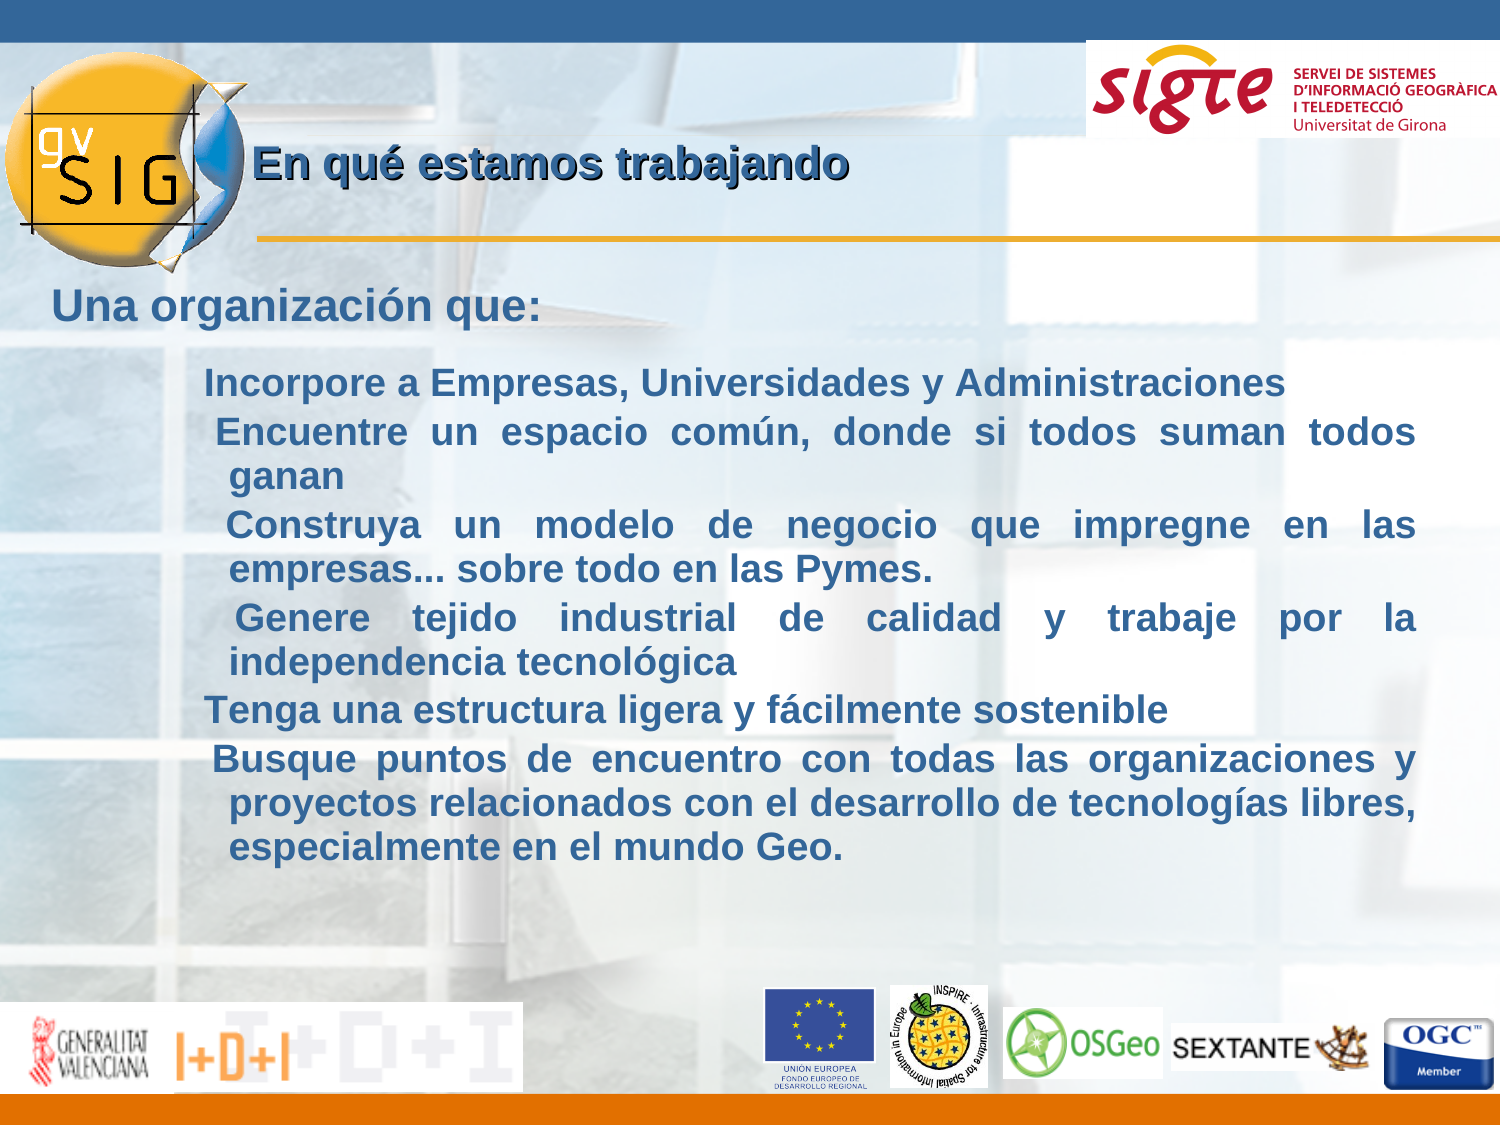

En qué estamos trabajando
# Una organización que:
 Incorpore a Empresas, Universidades y Administraciones
 Encuentre un espacio común, donde si todos suman todos ganan
 Construya un modelo de negocio que impregne en las empresas... sobre todo en las Pymes.
 Genere tejido industrial de calidad y trabaje por la independencia tecnológica
 Tenga una estructura ligera y fácilmente sostenible
 Busque puntos de encuentro con todas las organizaciones y proyectos relacionados con el desarrollo de tecnologías libres, especialmente en el mundo Geo.